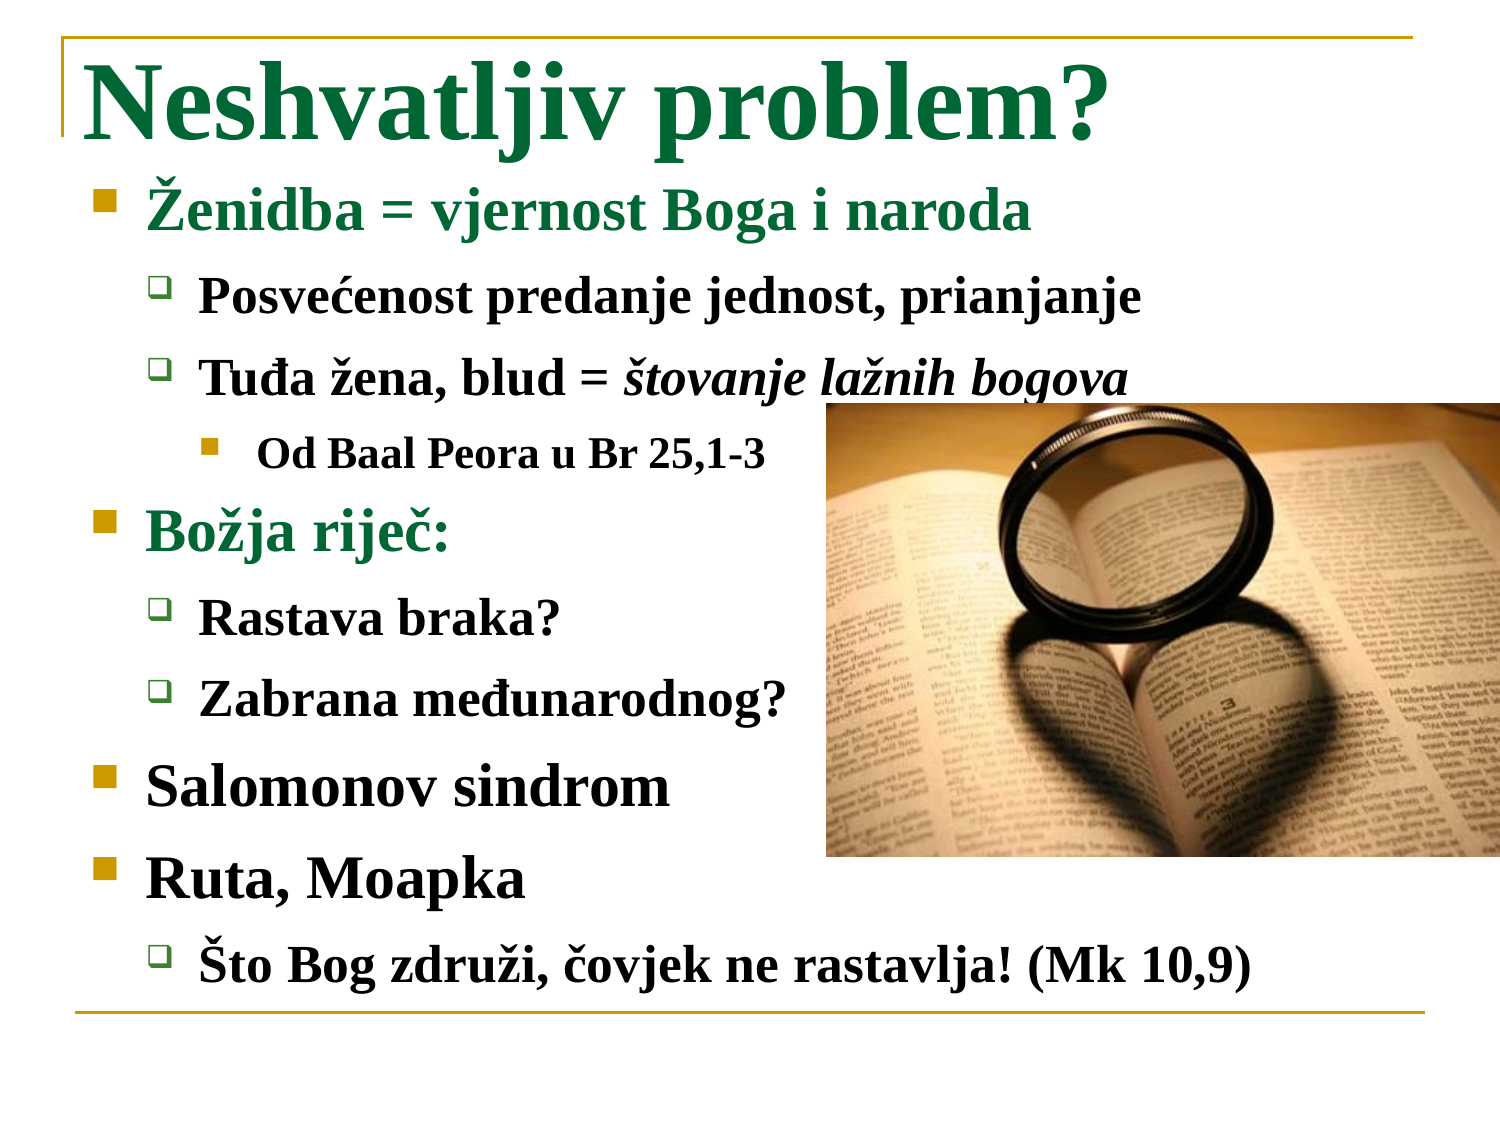

# Neshvatljiv problem?
Ženidba = vjernost Boga i naroda
Posvećenost predanje jednost, prianjanje
Tuđa žena, blud = štovanje lažnih bogova
Od Baal Peora u Br 25,1-3
Božja riječ:
Rastava braka?
Zabrana međunarodnog?
Salomonov sindrom
Ruta, Moapka
Što Bog združi, čovjek ne rastavlja! (Mk 10,9)